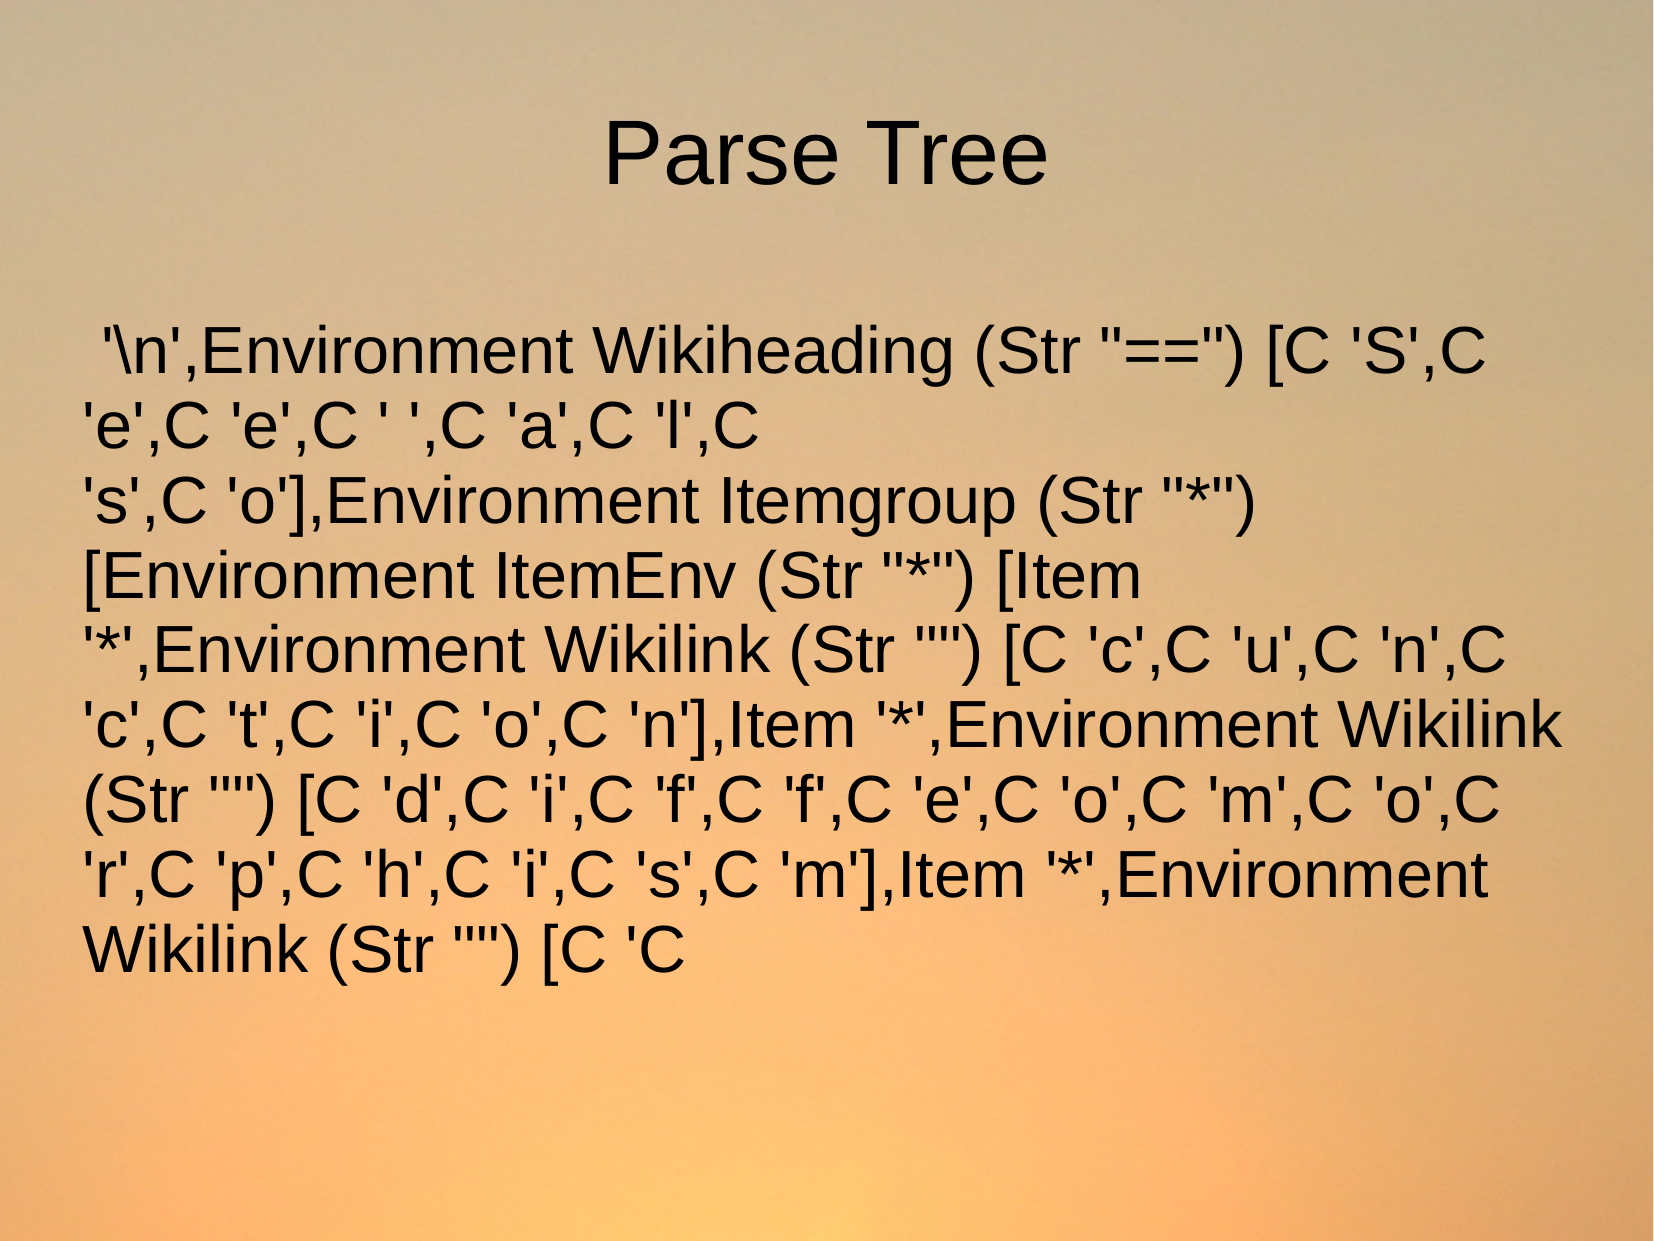

# Parse Tree
 '\n',Environment Wikiheading (Str "==") [C 'S',C 'e',C 'e',C ' ',C 'a',C 'l',C
's',C 'o'],Environment Itemgroup (Str "*") [Environment ItemEnv (Str "*") [Item
'*',Environment Wikilink (Str "") [C 'c',C 'u',C 'n',C 'c',C 't',C 'i',C 'o',C 'n'],Item '*',Environment Wikilink (Str "") [C 'd',C 'i',C 'f',C 'f',C 'e',C 'o',C 'm',C 'o',C 'r',C 'p',C 'h',C 'i',C 's',C 'm'],Item '*',Environment Wikilink (Str "") [C 'C